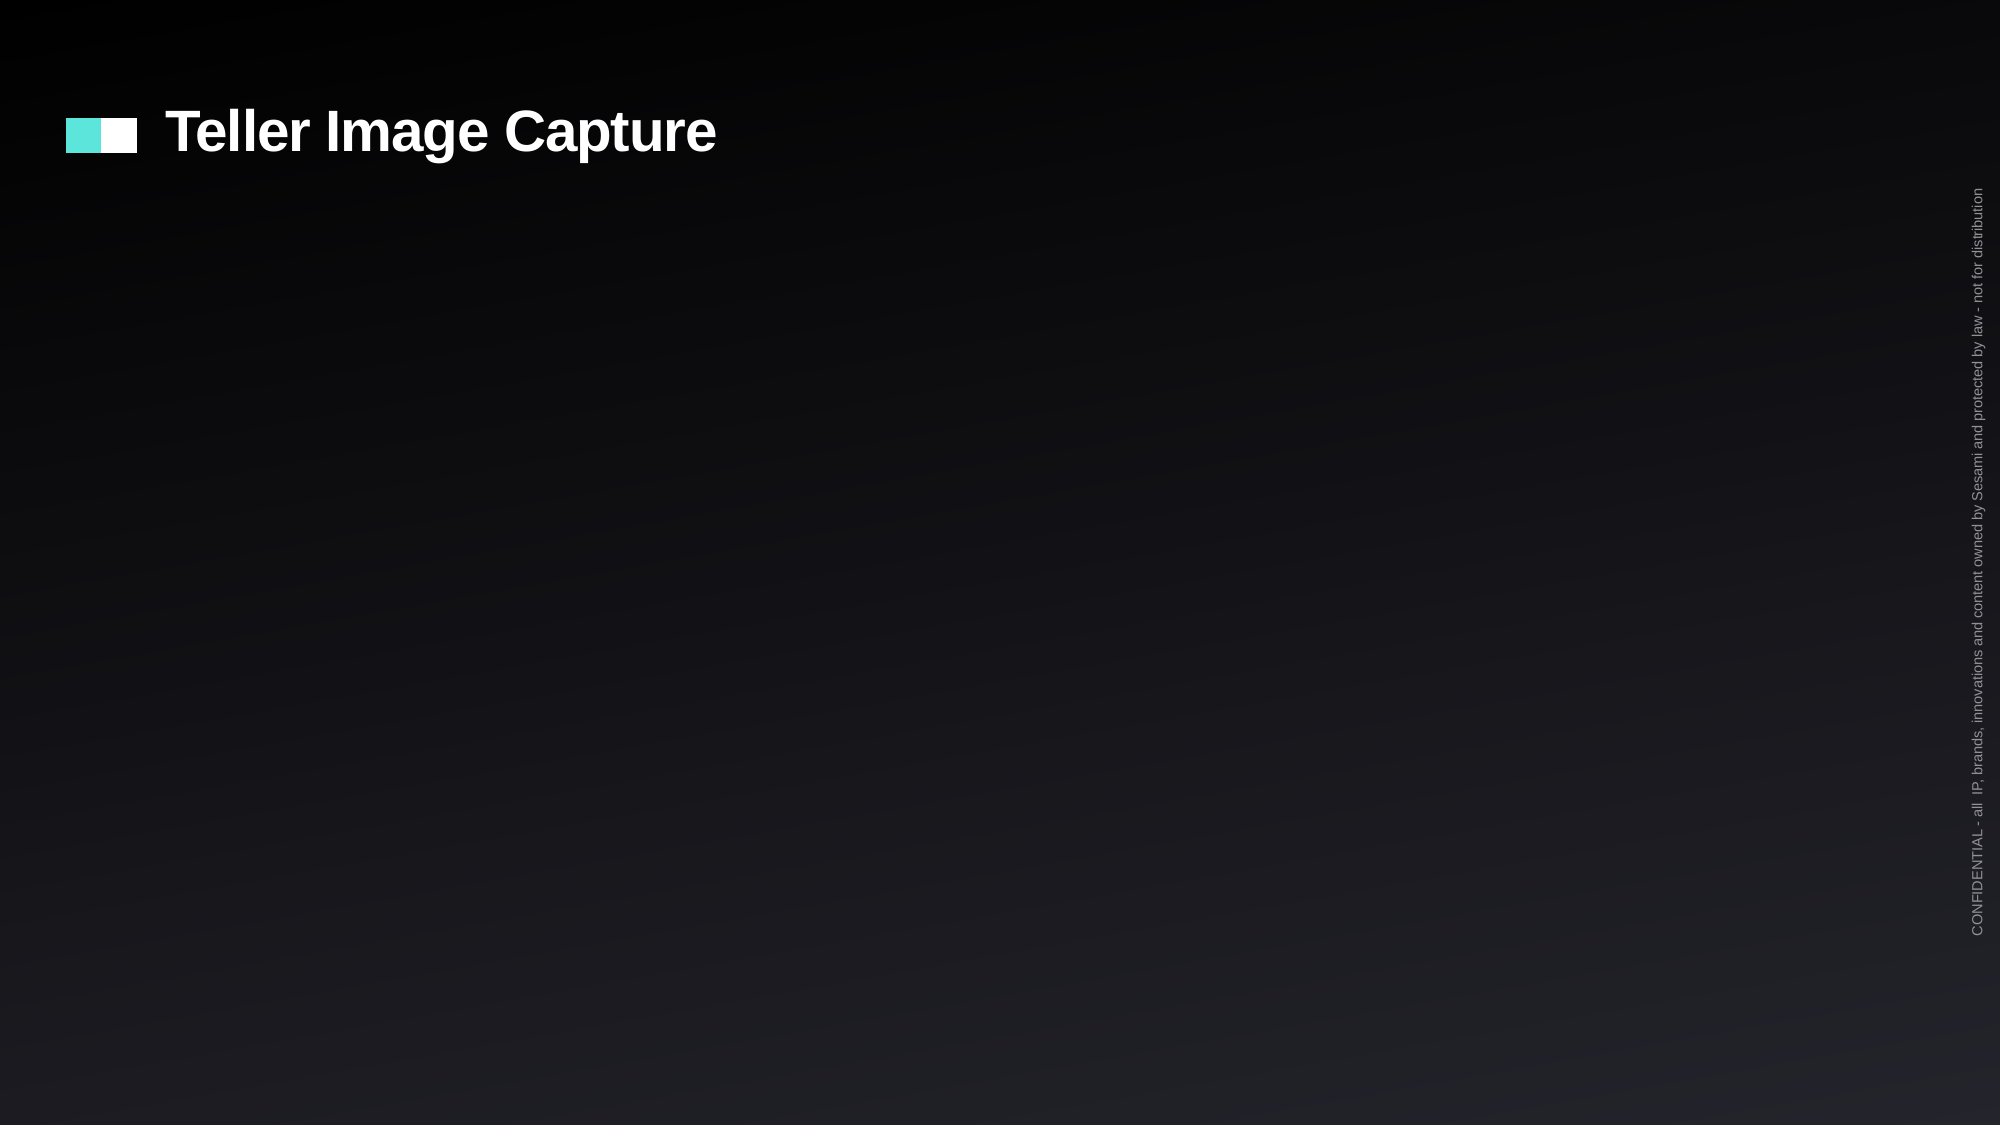

# Teller Image Capture
CONFIDENTIAL - all IP, brands, innovations and content owned by Sesami and protected by law - not for distribution